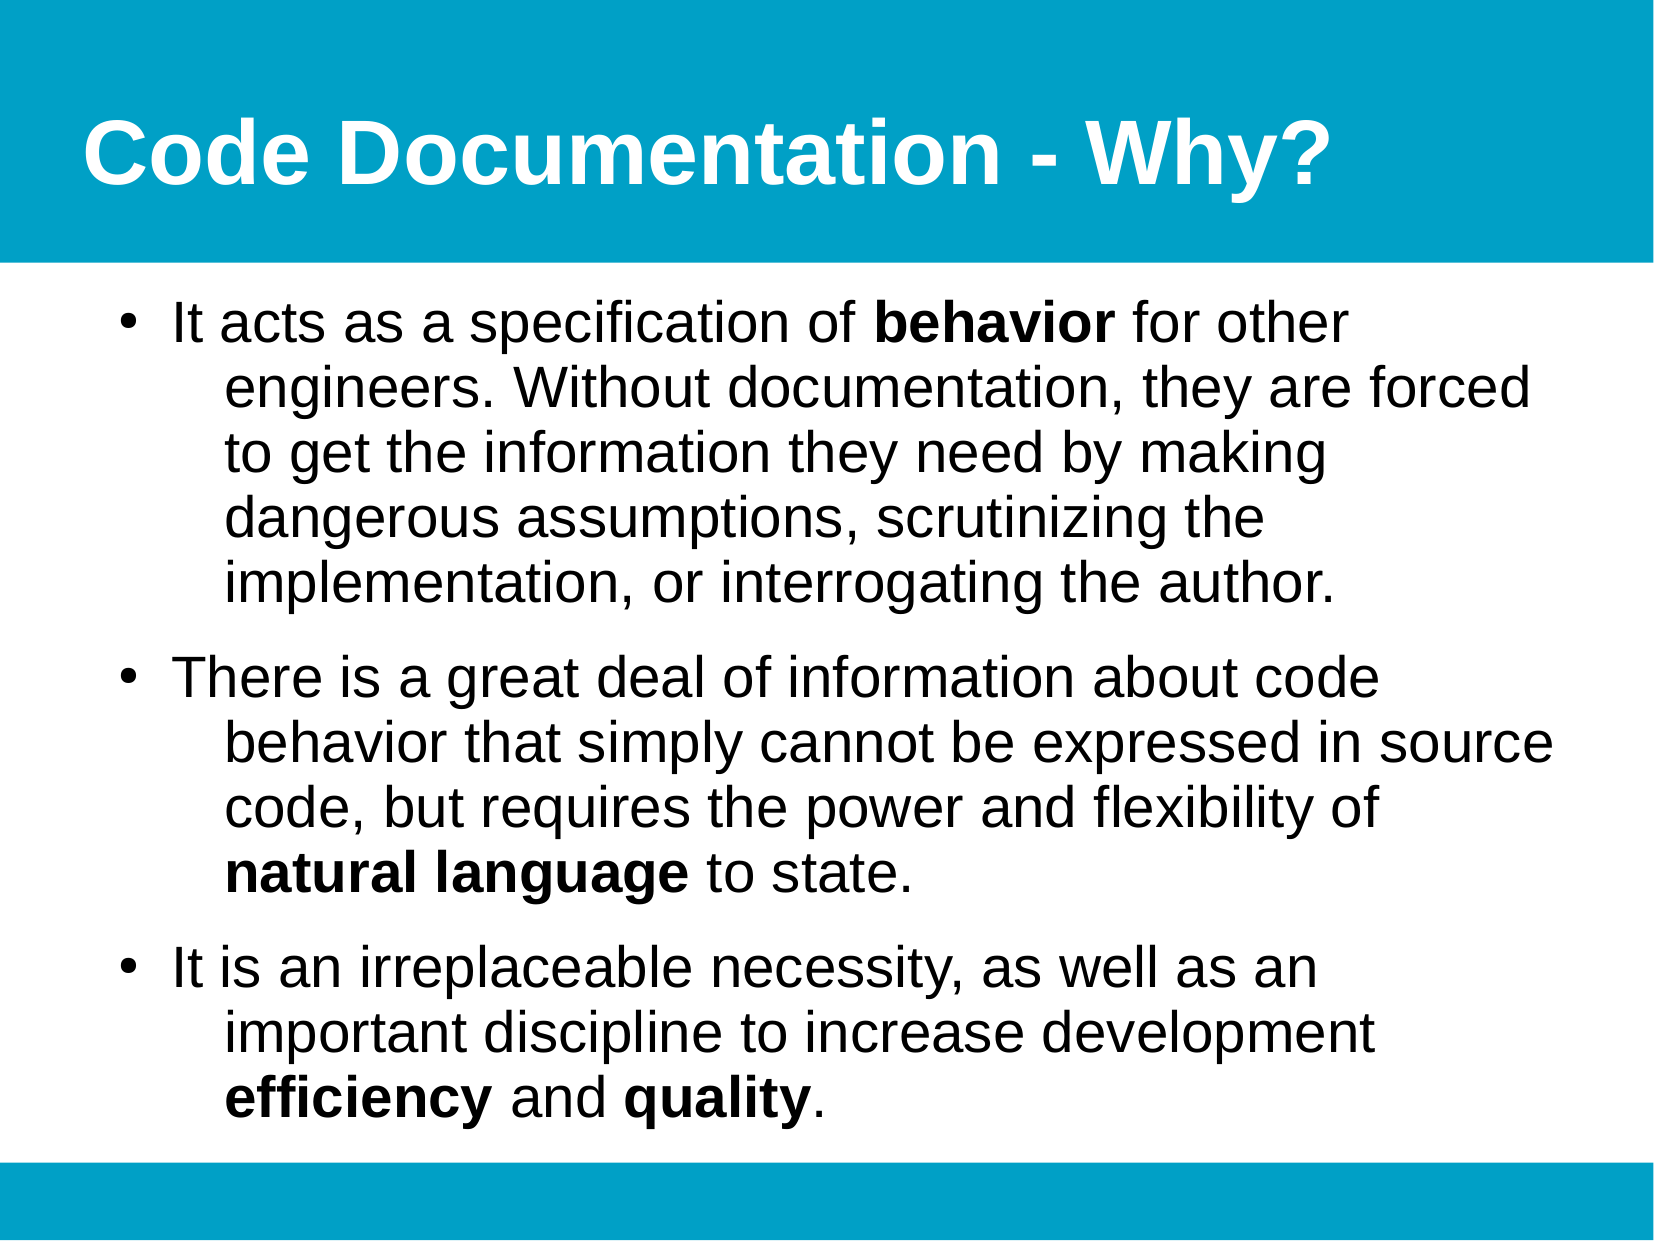

# Code Documentation - Why?
It acts as a specification of behavior for other engineers. Without documentation, they are forced to get the information they need by making dangerous assumptions, scrutinizing the implementation, or interrogating the author.
There is a great deal of information about code behavior that simply cannot be expressed in source code, but requires the power and flexibility of natural language to state.
It is an irreplaceable necessity, as well as an important discipline to increase development efficiency and quality.